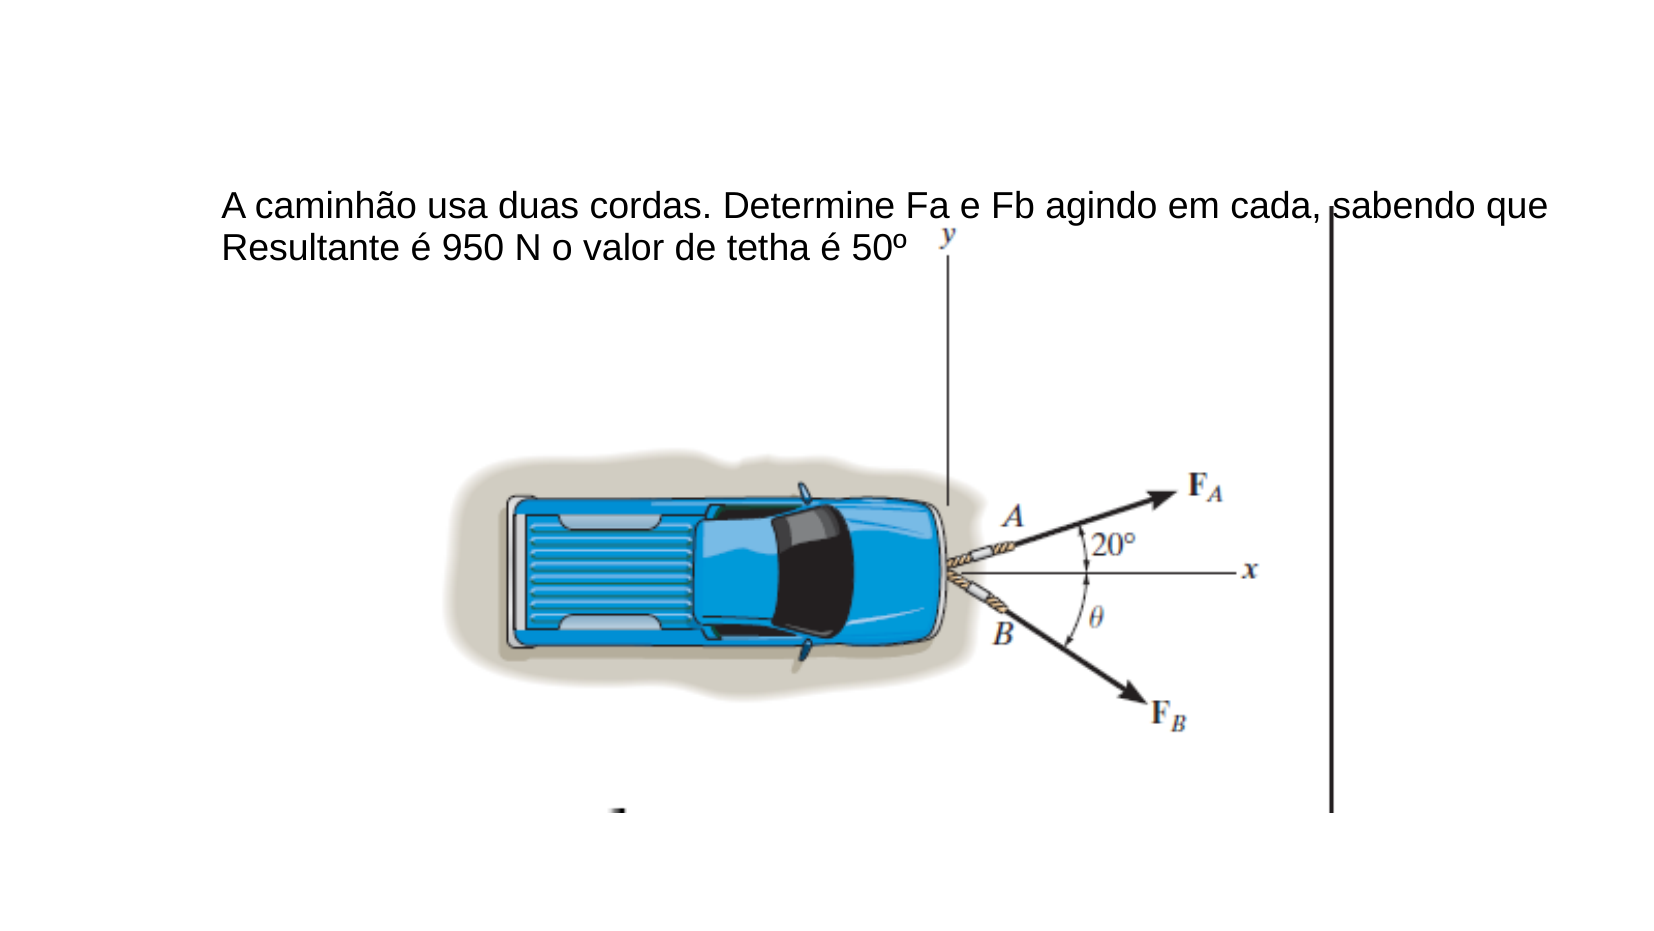

A caminhão usa duas cordas. Determine Fa e Fb agindo em cada, sabendo que
Resultante é 950 N o valor de tetha é 50º